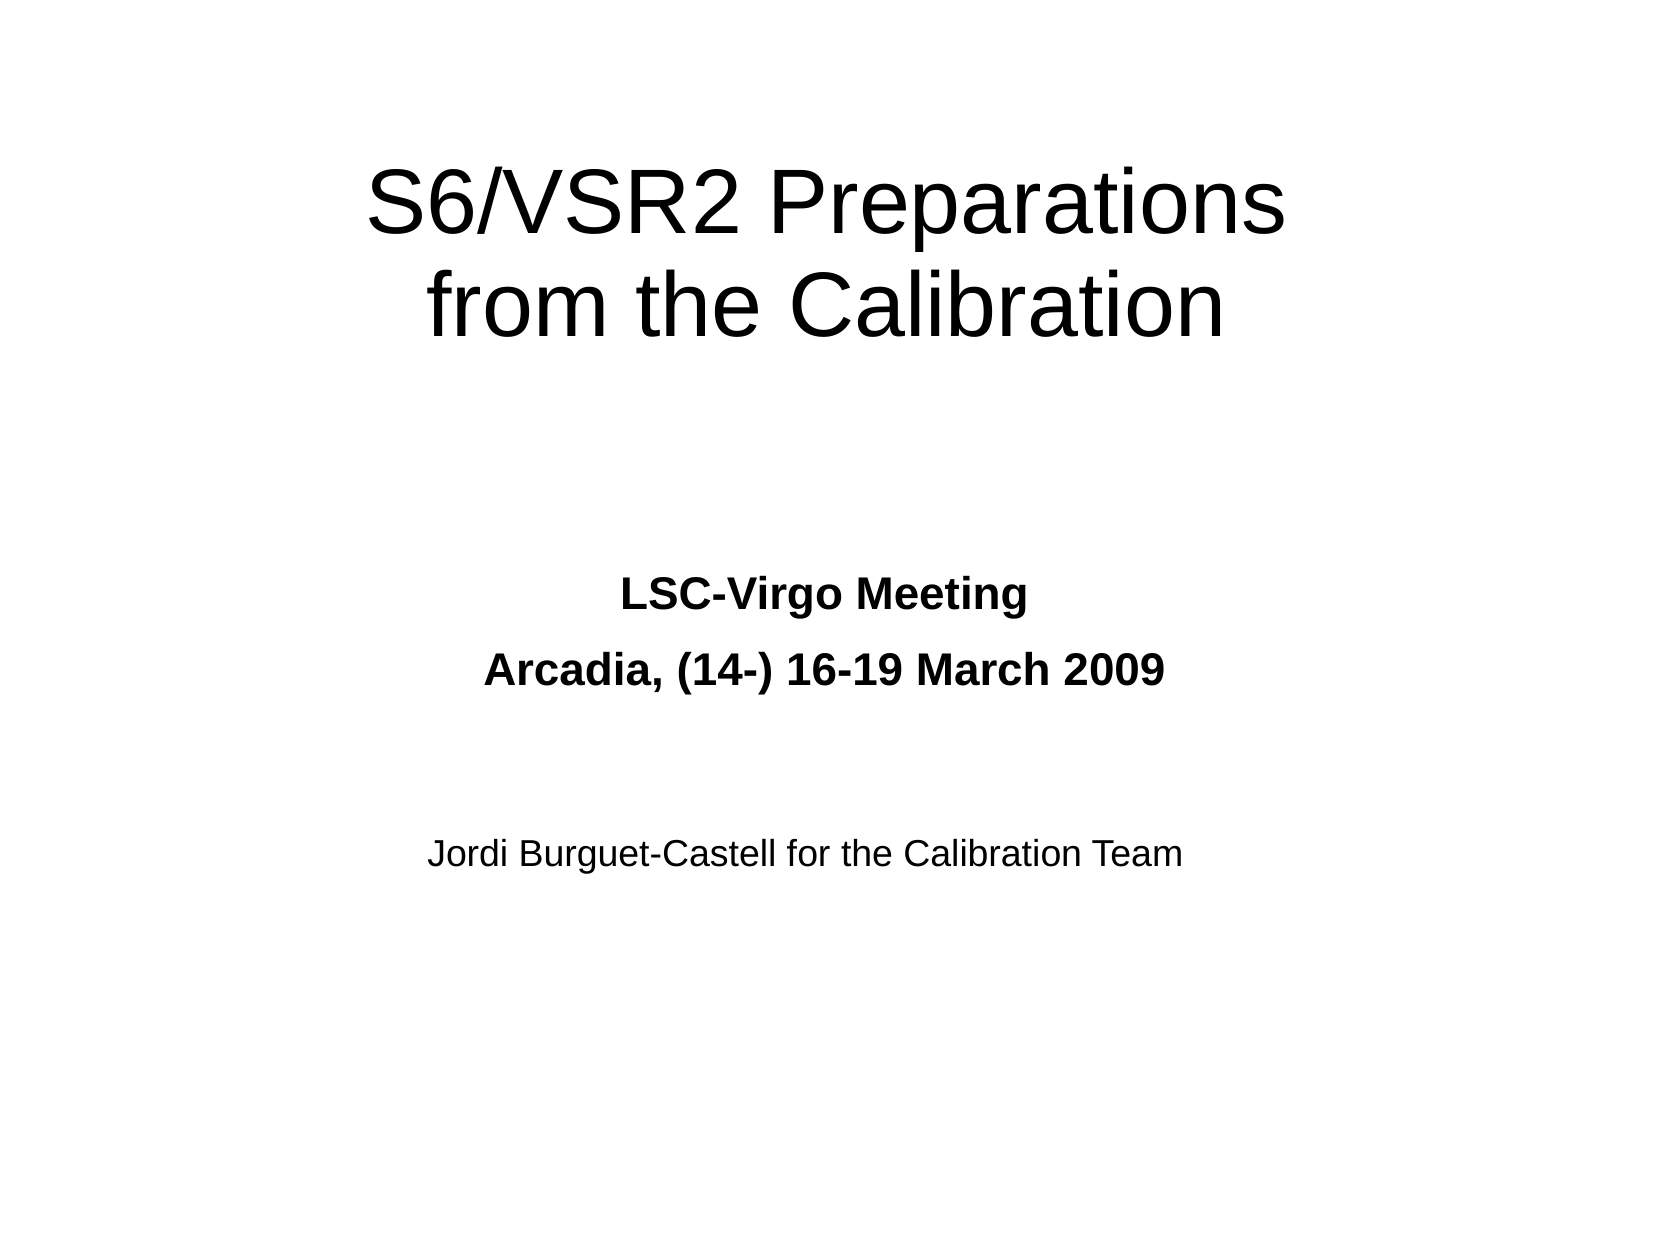

# S6/VSR2 Preparations from the Calibration
LSC-Virgo Meeting
Arcadia, (14-) 16-19 March 2009
Jordi Burguet-Castell for the Calibration Team